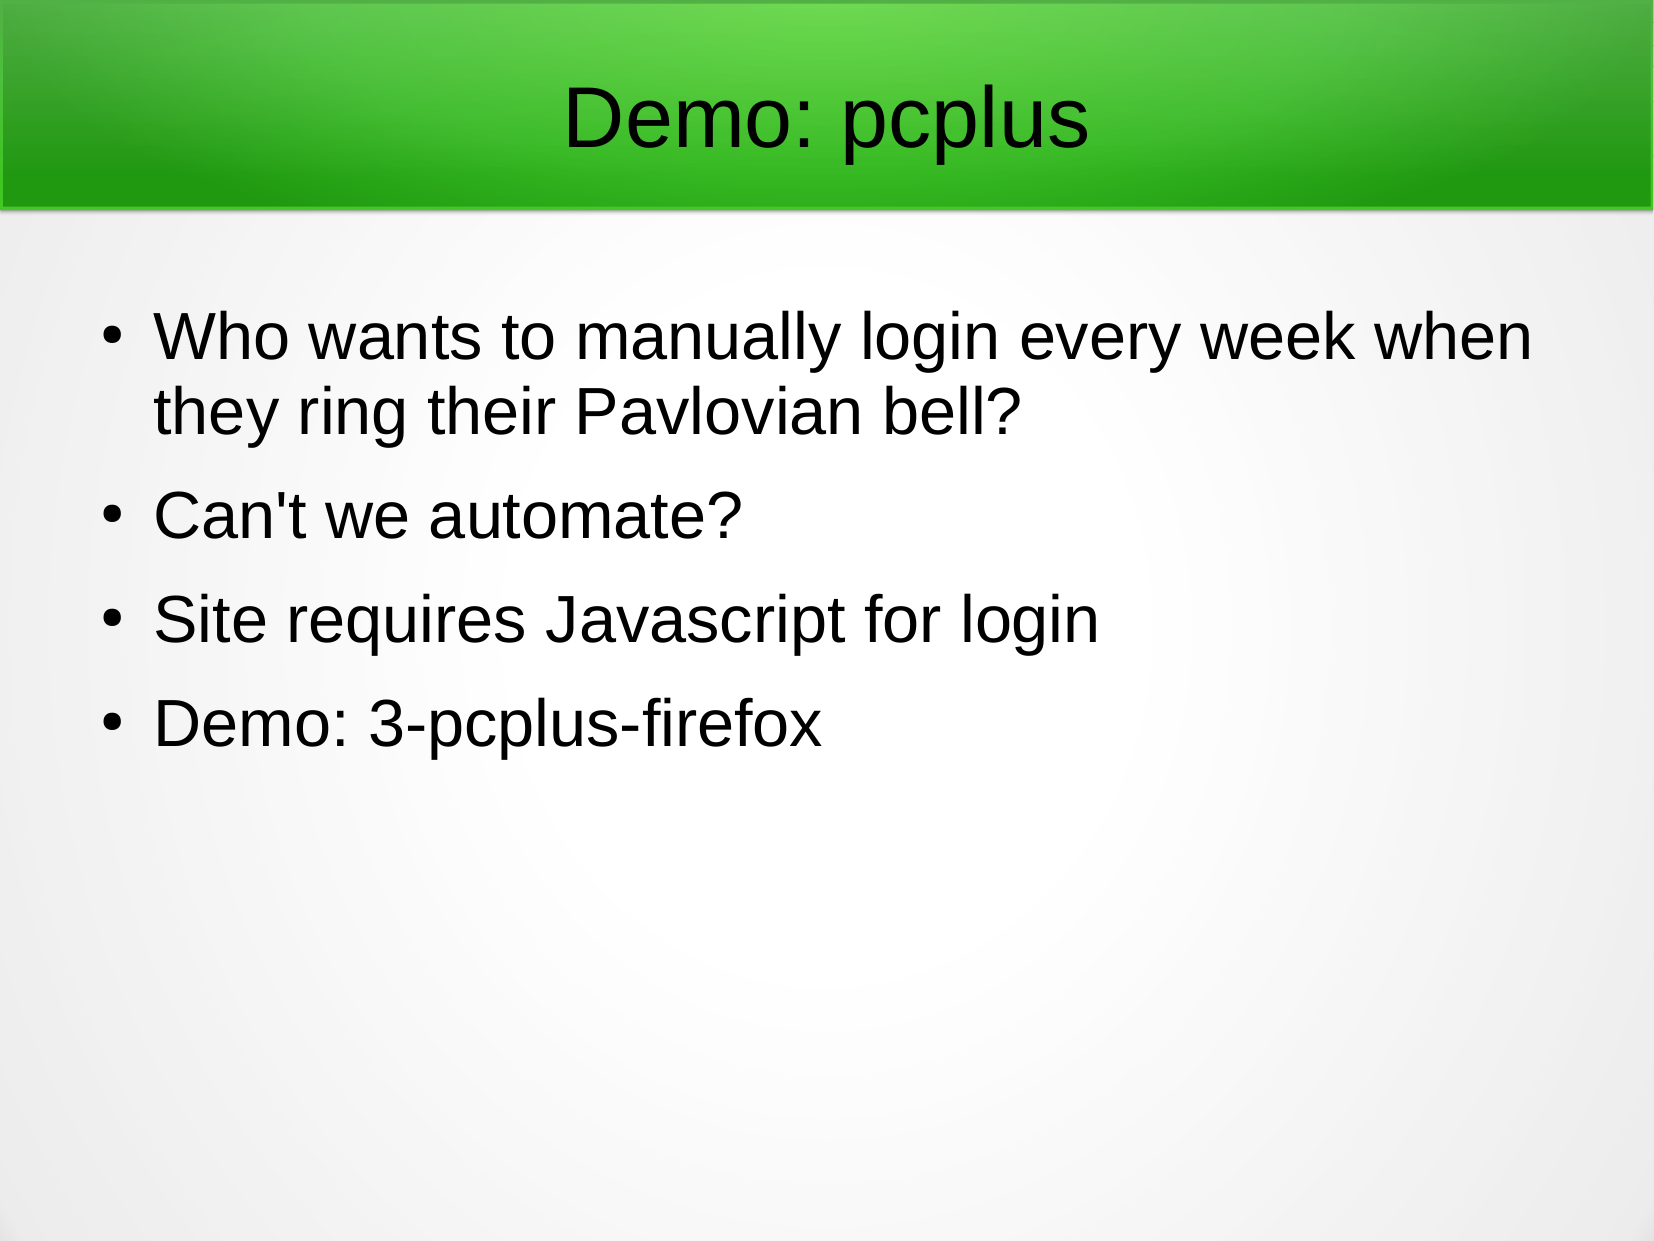

# Demo: pcplus
Who wants to manually login every week when they ring their Pavlovian bell?
Can't we automate?
Site requires Javascript for login
Demo: 3-pcplus-firefox